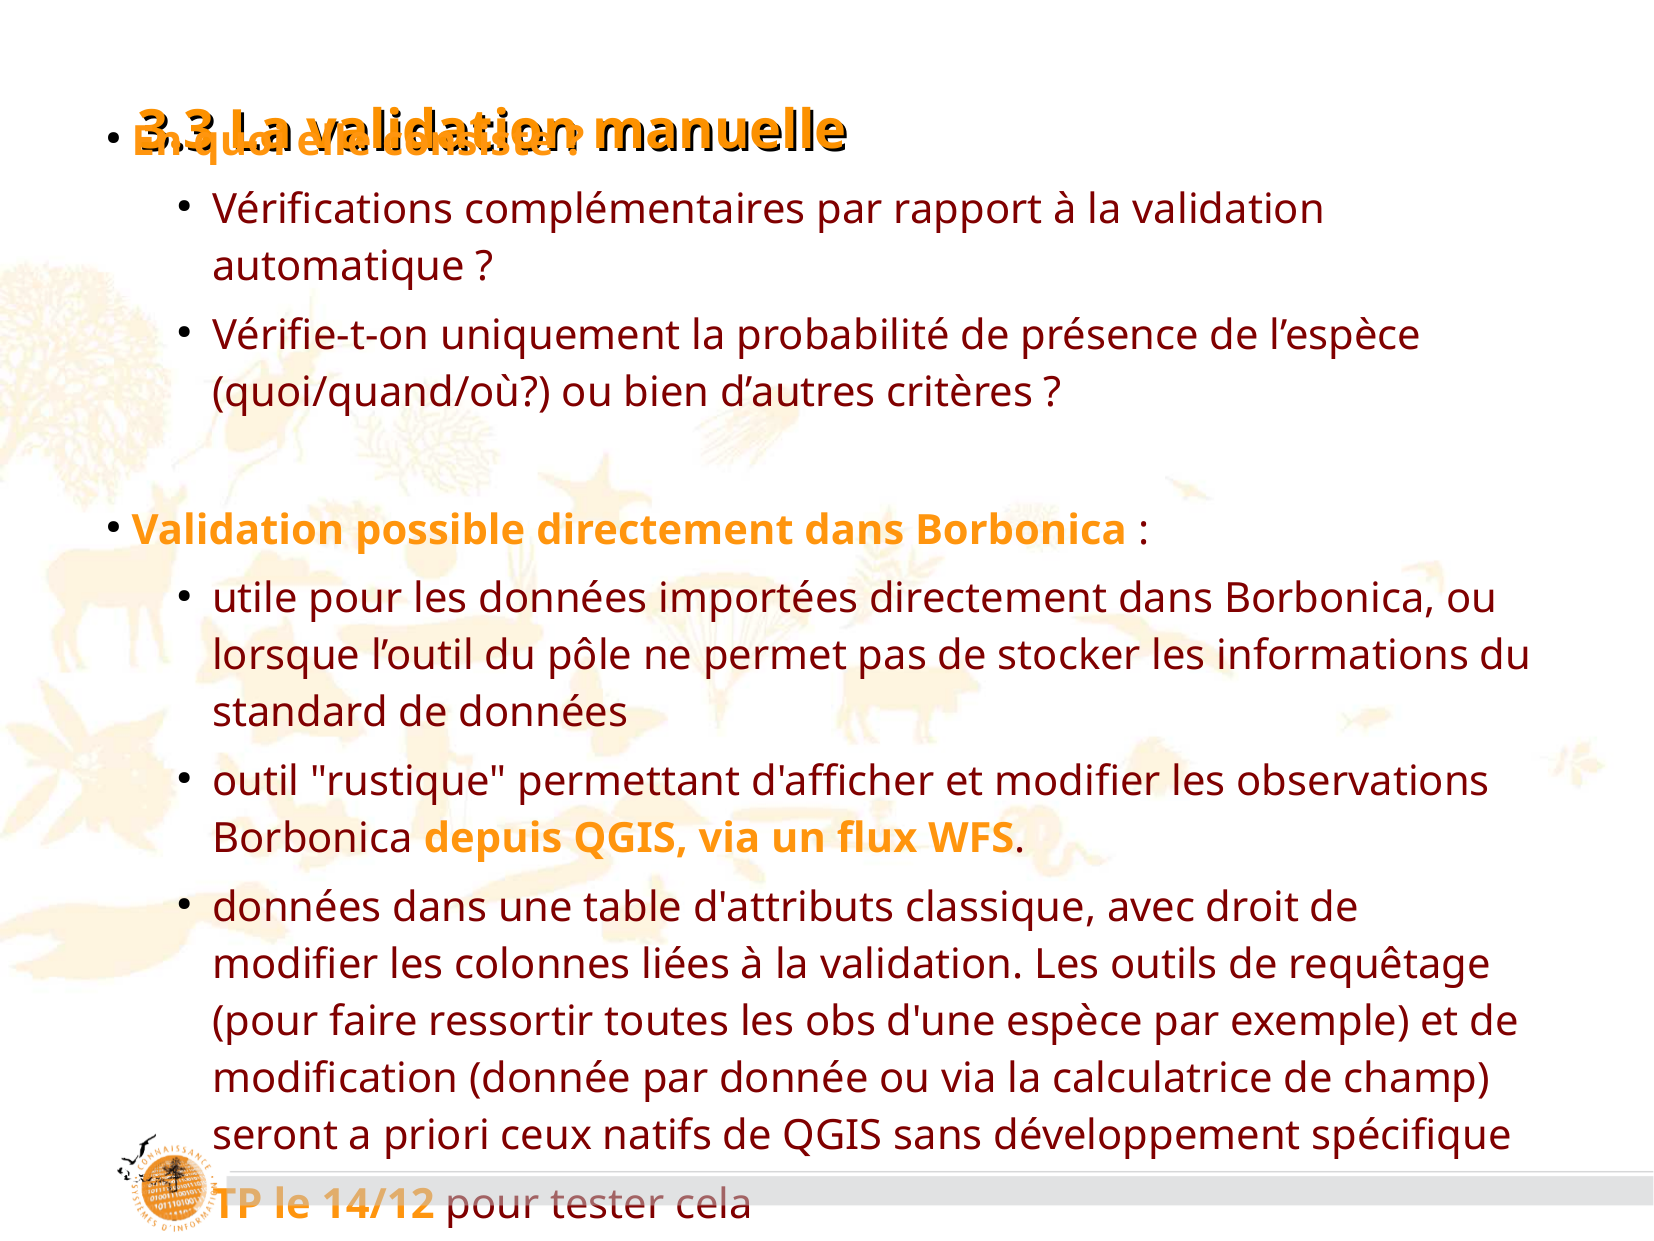

# 3.3 La validation manuelle
 En quoi elle consiste ?
Vérifications complémentaires par rapport à la validation automatique ?
Vérifie-t-on uniquement la probabilité de présence de l’espèce (quoi/quand/où?) ou bien d’autres critères ?
 Validation possible directement dans Borbonica :
utile pour les données importées directement dans Borbonica, ou lorsque l’outil du pôle ne permet pas de stocker les informations du standard de données
outil "rustique" permettant d'afficher et modifier les observations Borbonica depuis QGIS, via un flux WFS.
données dans une table d'attributs classique, avec droit de modifier les colonnes liées à la validation. Les outils de requêtage (pour faire ressortir toutes les obs d'une espèce par exemple) et de modification (donnée par donnée ou via la calculatrice de champ) seront a priori ceux natifs de QGIS sans développement spécifique
TP le 14/12 pour tester cela
GT ERC - 06/02/2015
24